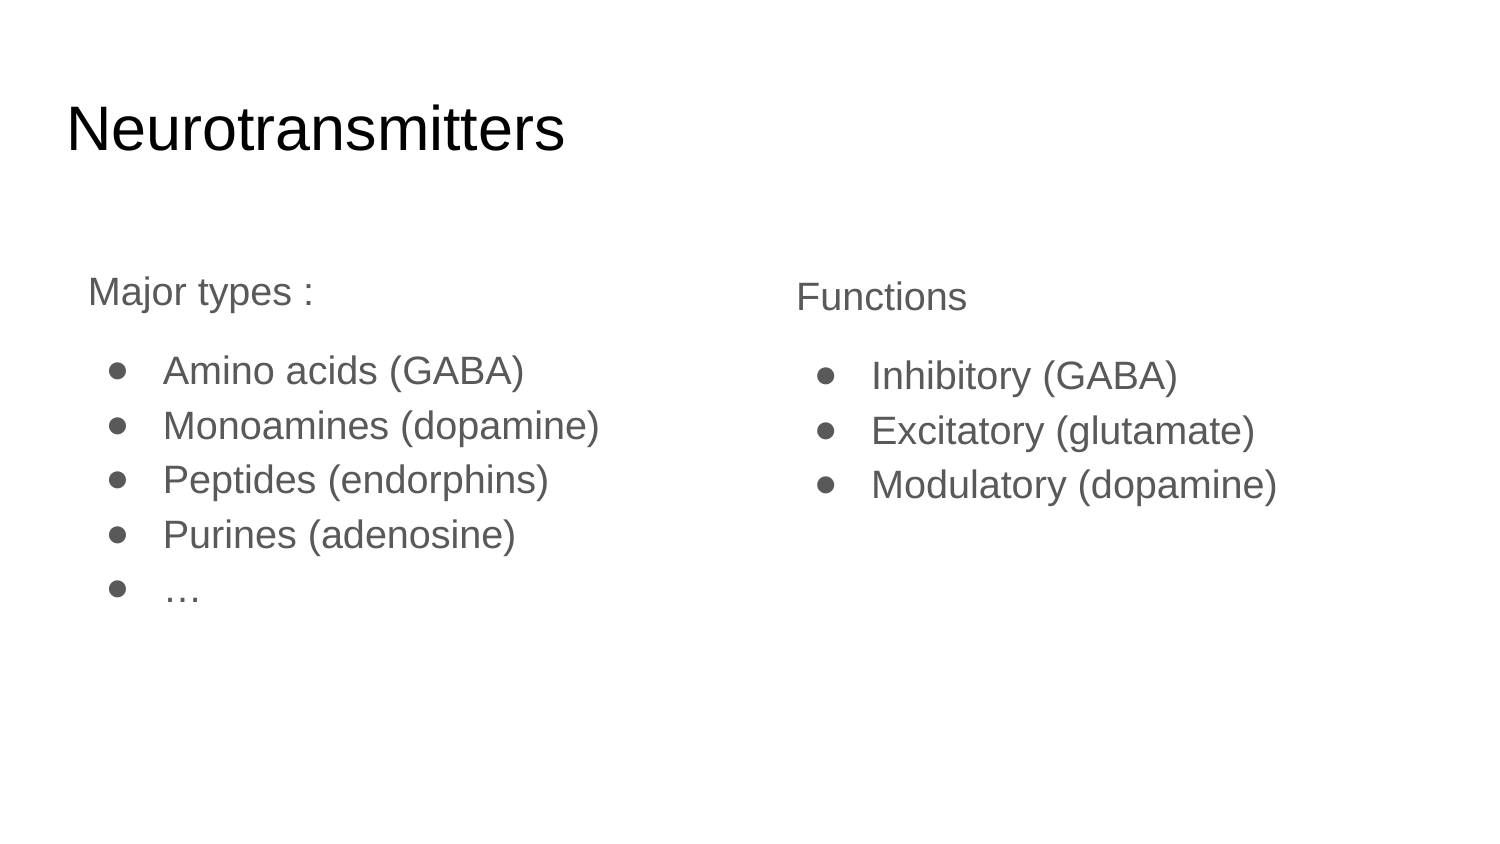

# Neurotransmitters
Major types :
Amino acids (GABA)
Monoamines (dopamine)
Peptides (endorphins)
Purines (adenosine)
…
Functions
Inhibitory (GABA)
Excitatory (glutamate)
Modulatory (dopamine)